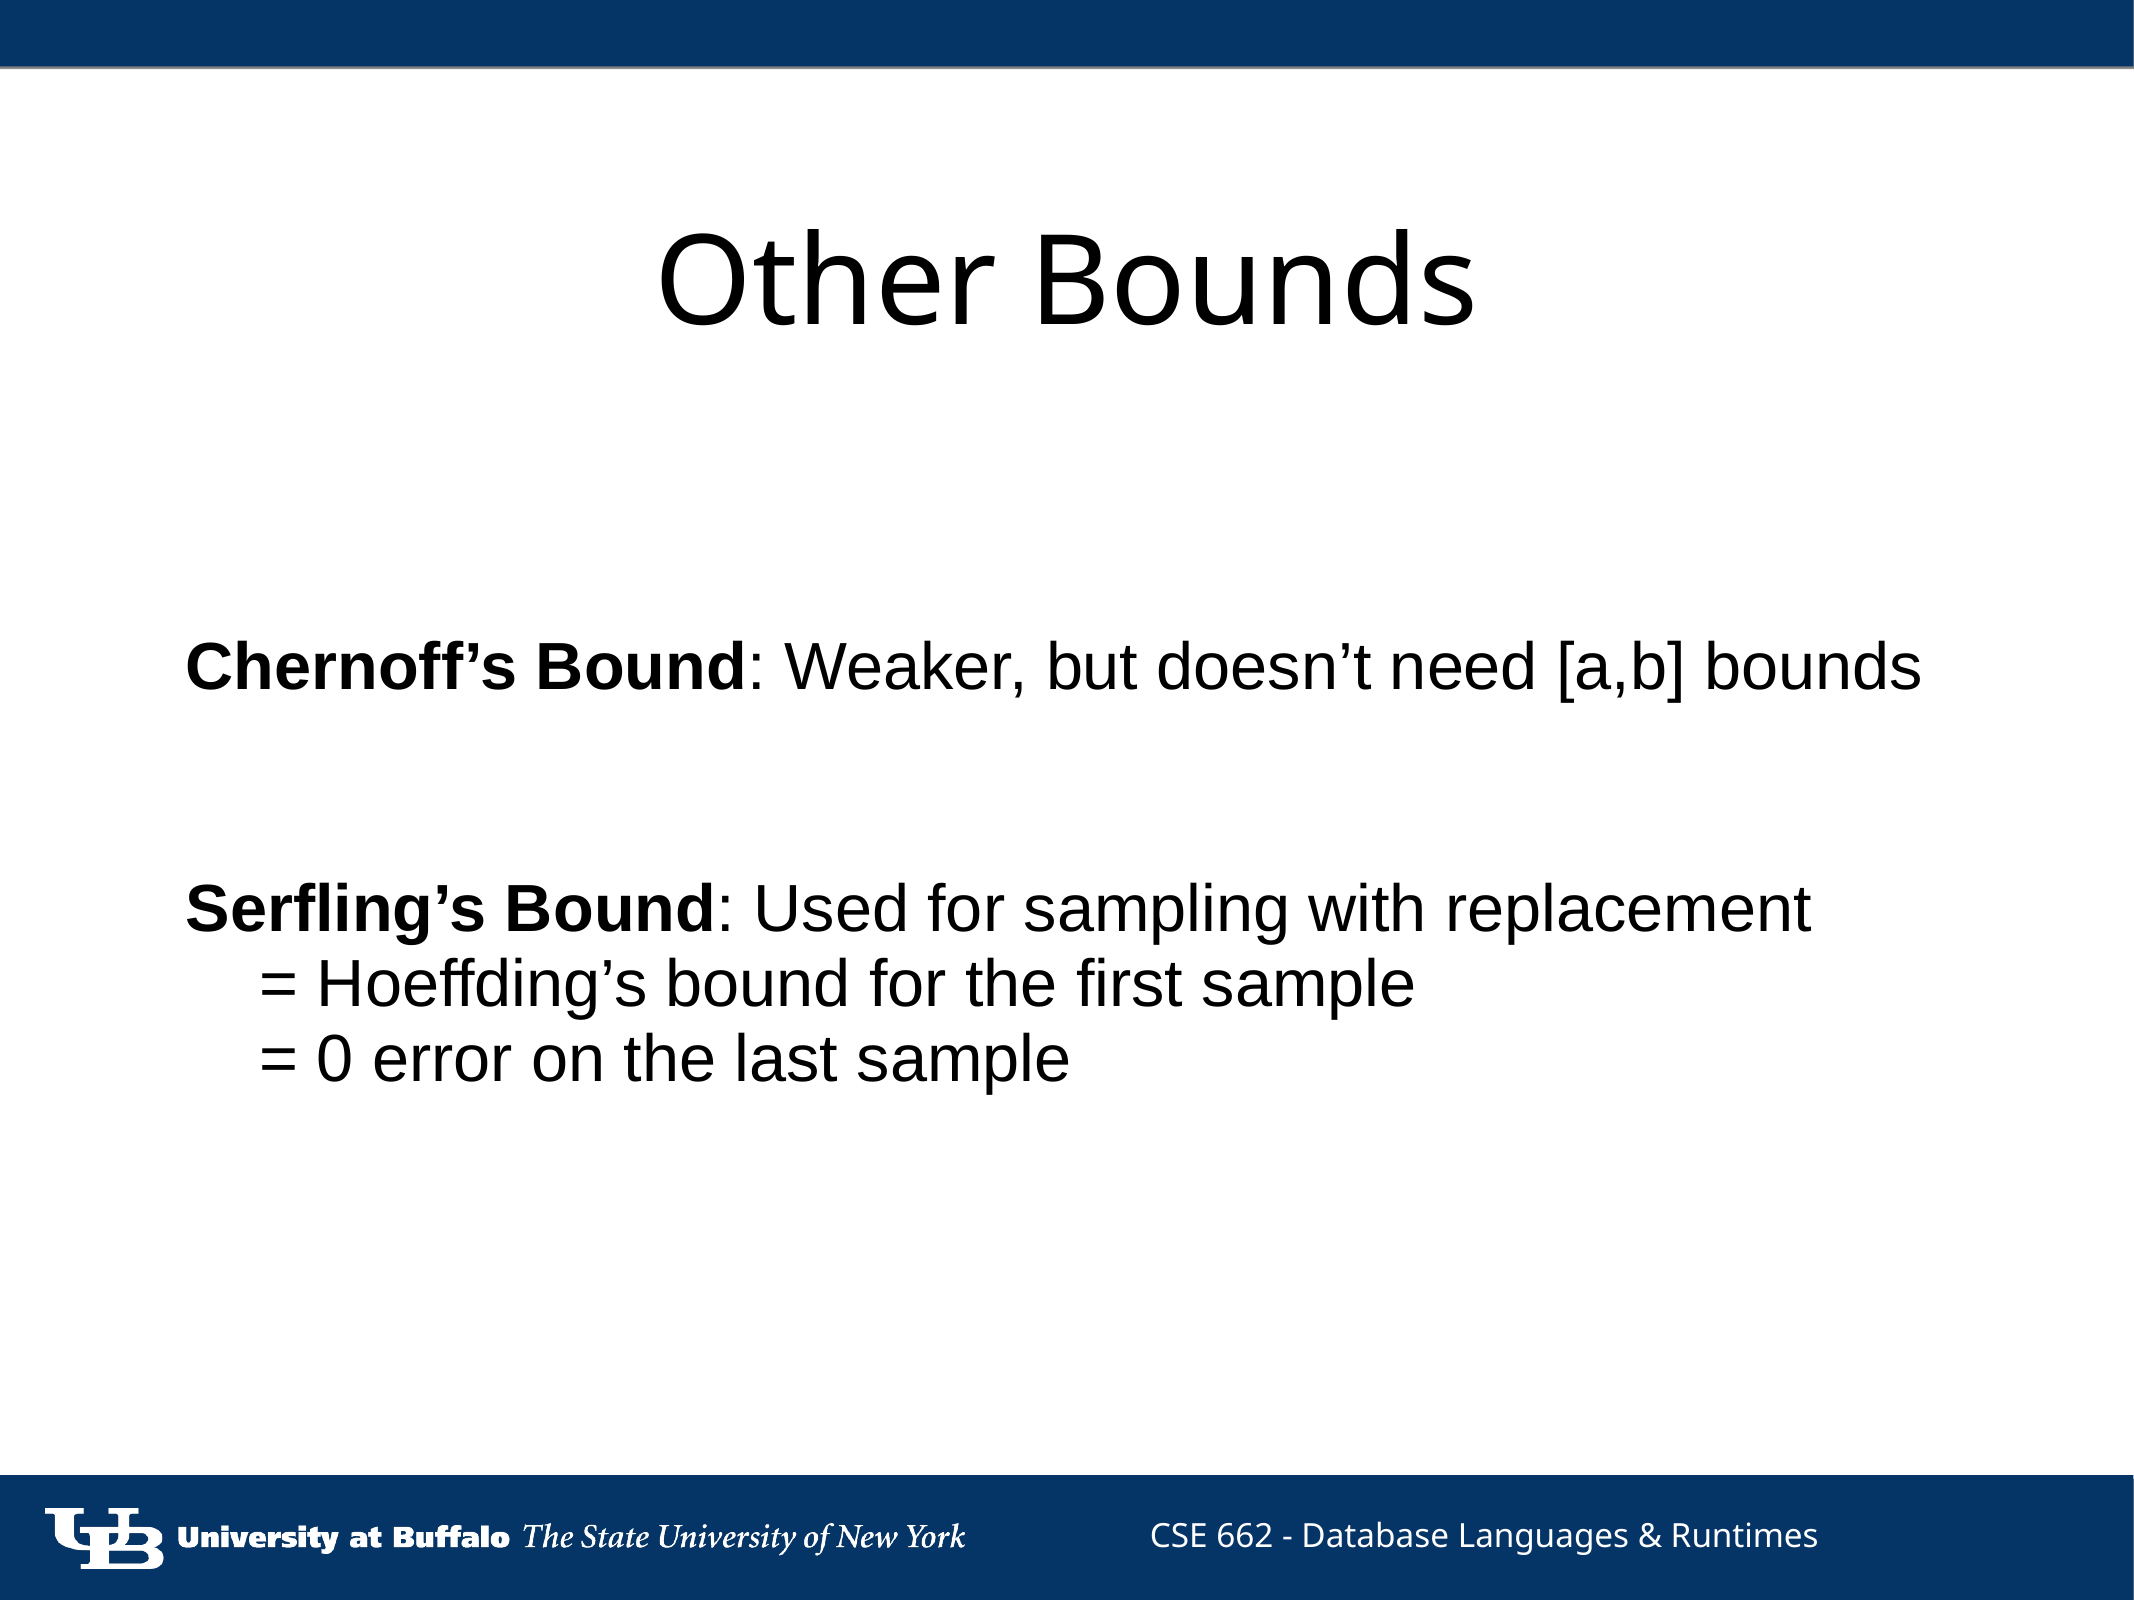

# Other Bounds
Chernoff’s Bound: Weaker, but doesn’t need [a,b] bounds
Serfling’s Bound: Used for sampling with replacement
 = Hoeffding’s bound for the first sample
 = 0 error on the last sample